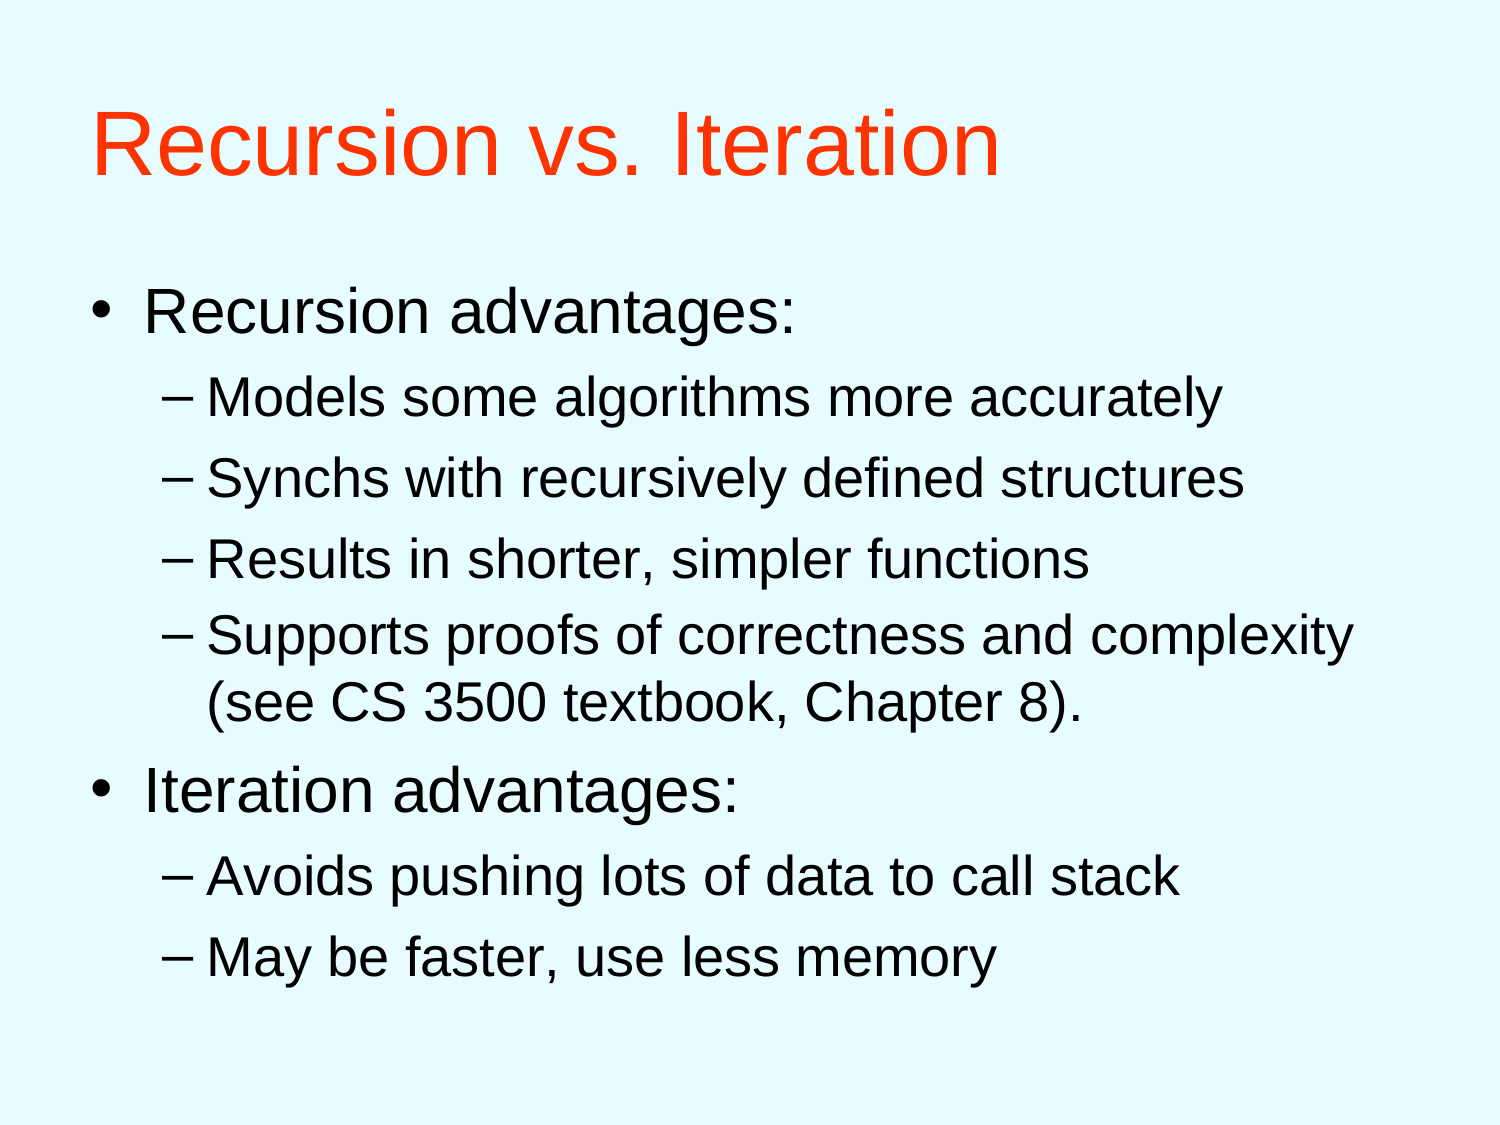

# Recursion vs. Iteration
Recursion advantages:
Models some algorithms more accurately
Synchs with recursively defined structures
Results in shorter, simpler functions
Supports proofs of correctness and complexity (see CS 3500 textbook, Chapter 8).
Iteration advantages:
Avoids pushing lots of data to call stack
May be faster, use less memory